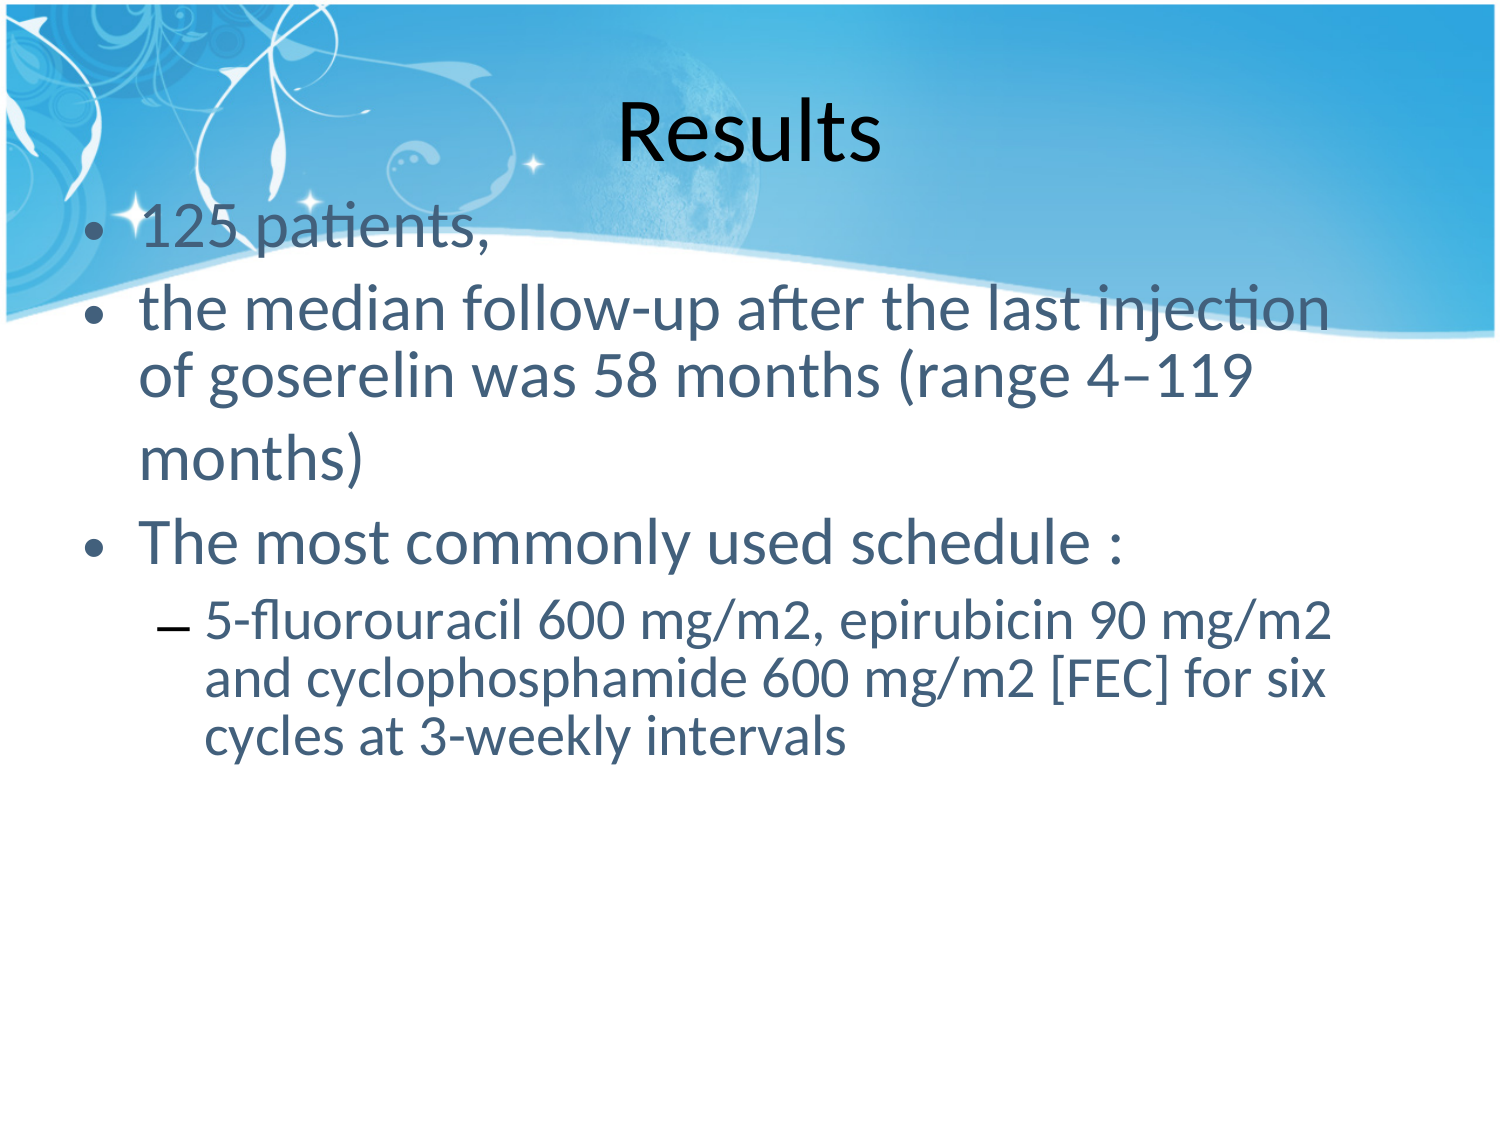

# Results
125 patients,
the median follow-up after the last injection of goserelin was 58 months (range 4–119
months)
The most commonly used schedule :
5-fluorouracil 600 mg/m2, epirubicin 90 mg/m2 and cyclophosphamide 600 mg/m2 [FEC] for six cycles at 3-weekly intervals